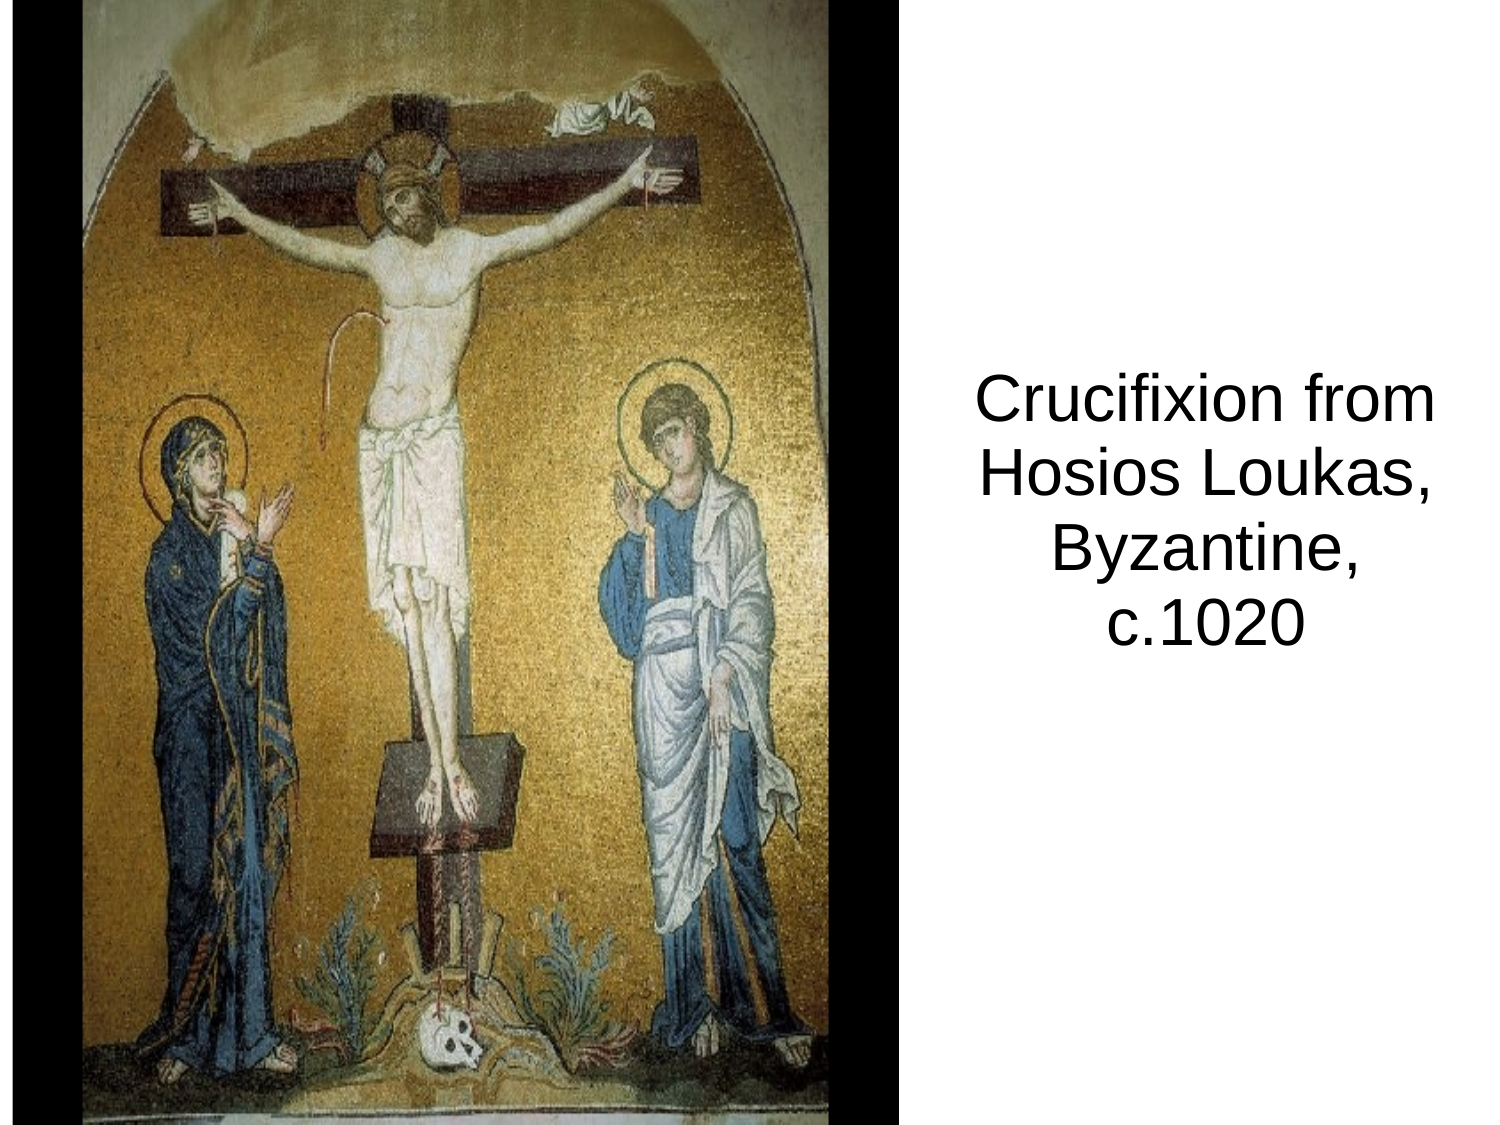

# Crucifixion from Hosios Loukas, Byzantine, c.1020